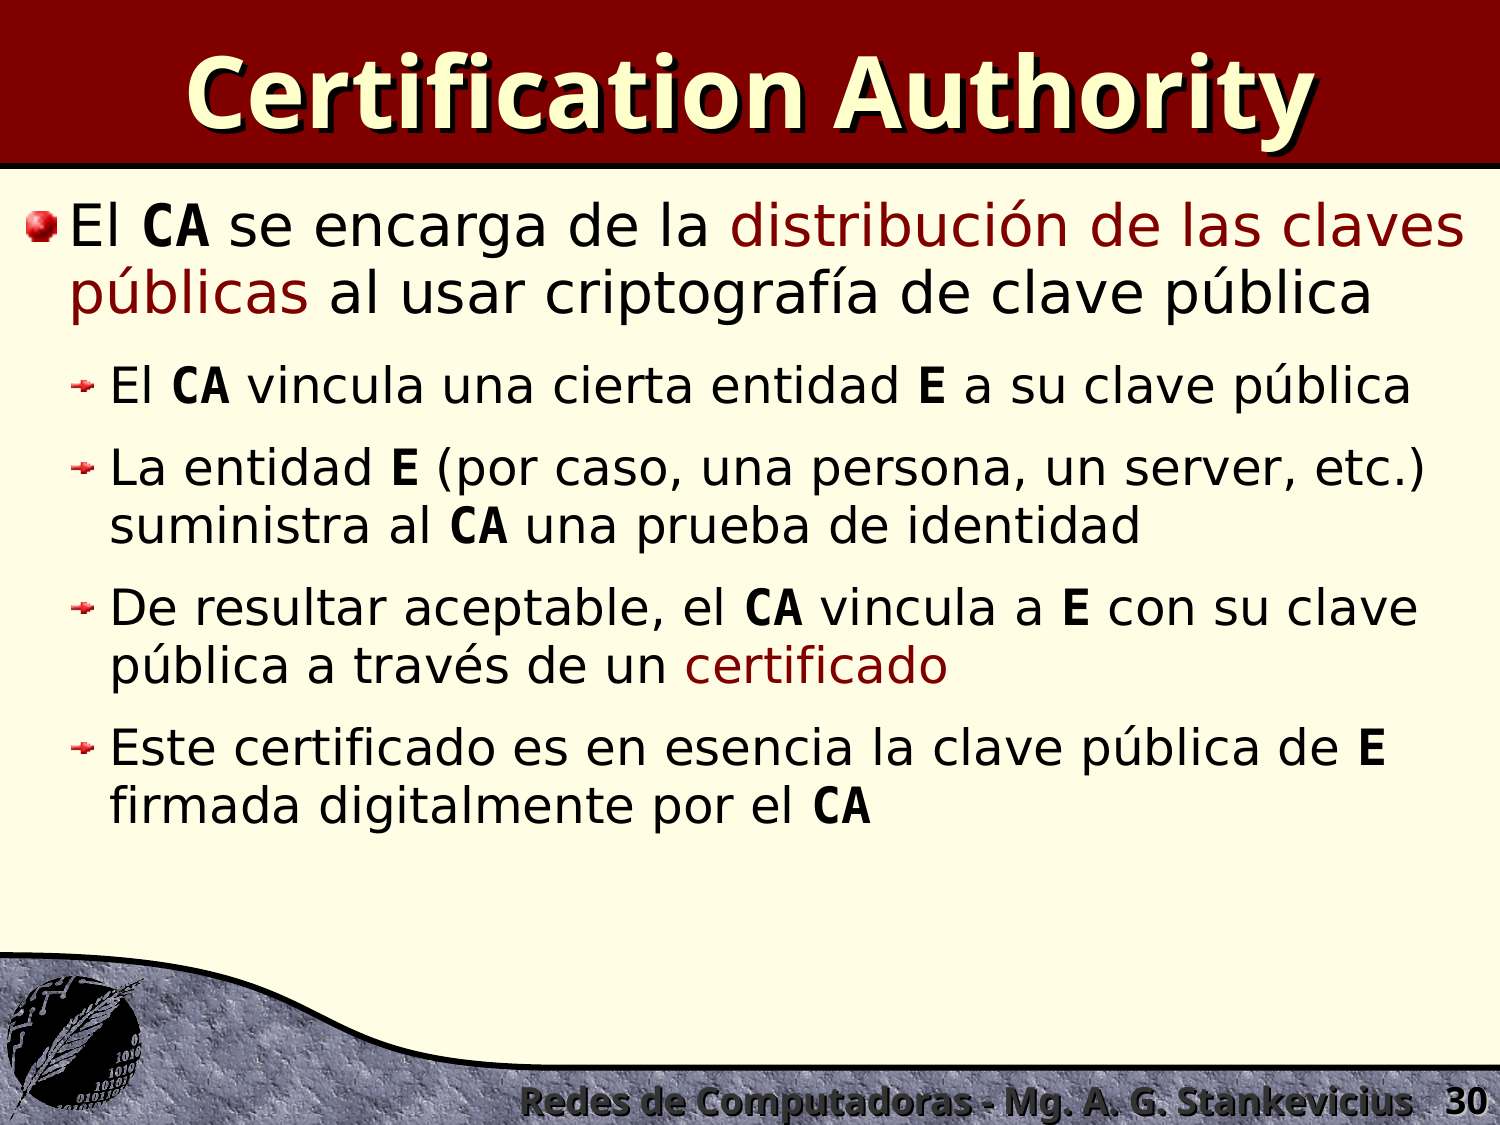

# Certification Authority
El CA se encarga de la distribución de las claves públicas al usar criptografía de clave pública
El CA vincula una cierta entidad E a su clave pública
La entidad E (por caso, una persona, un server, etc.) suministra al CA una prueba de identidad
De resultar aceptable, el CA vincula a E con su clave pública a través de un certificado
Este certificado es en esencia la clave pública de E firmada digitalmente por el CA
30